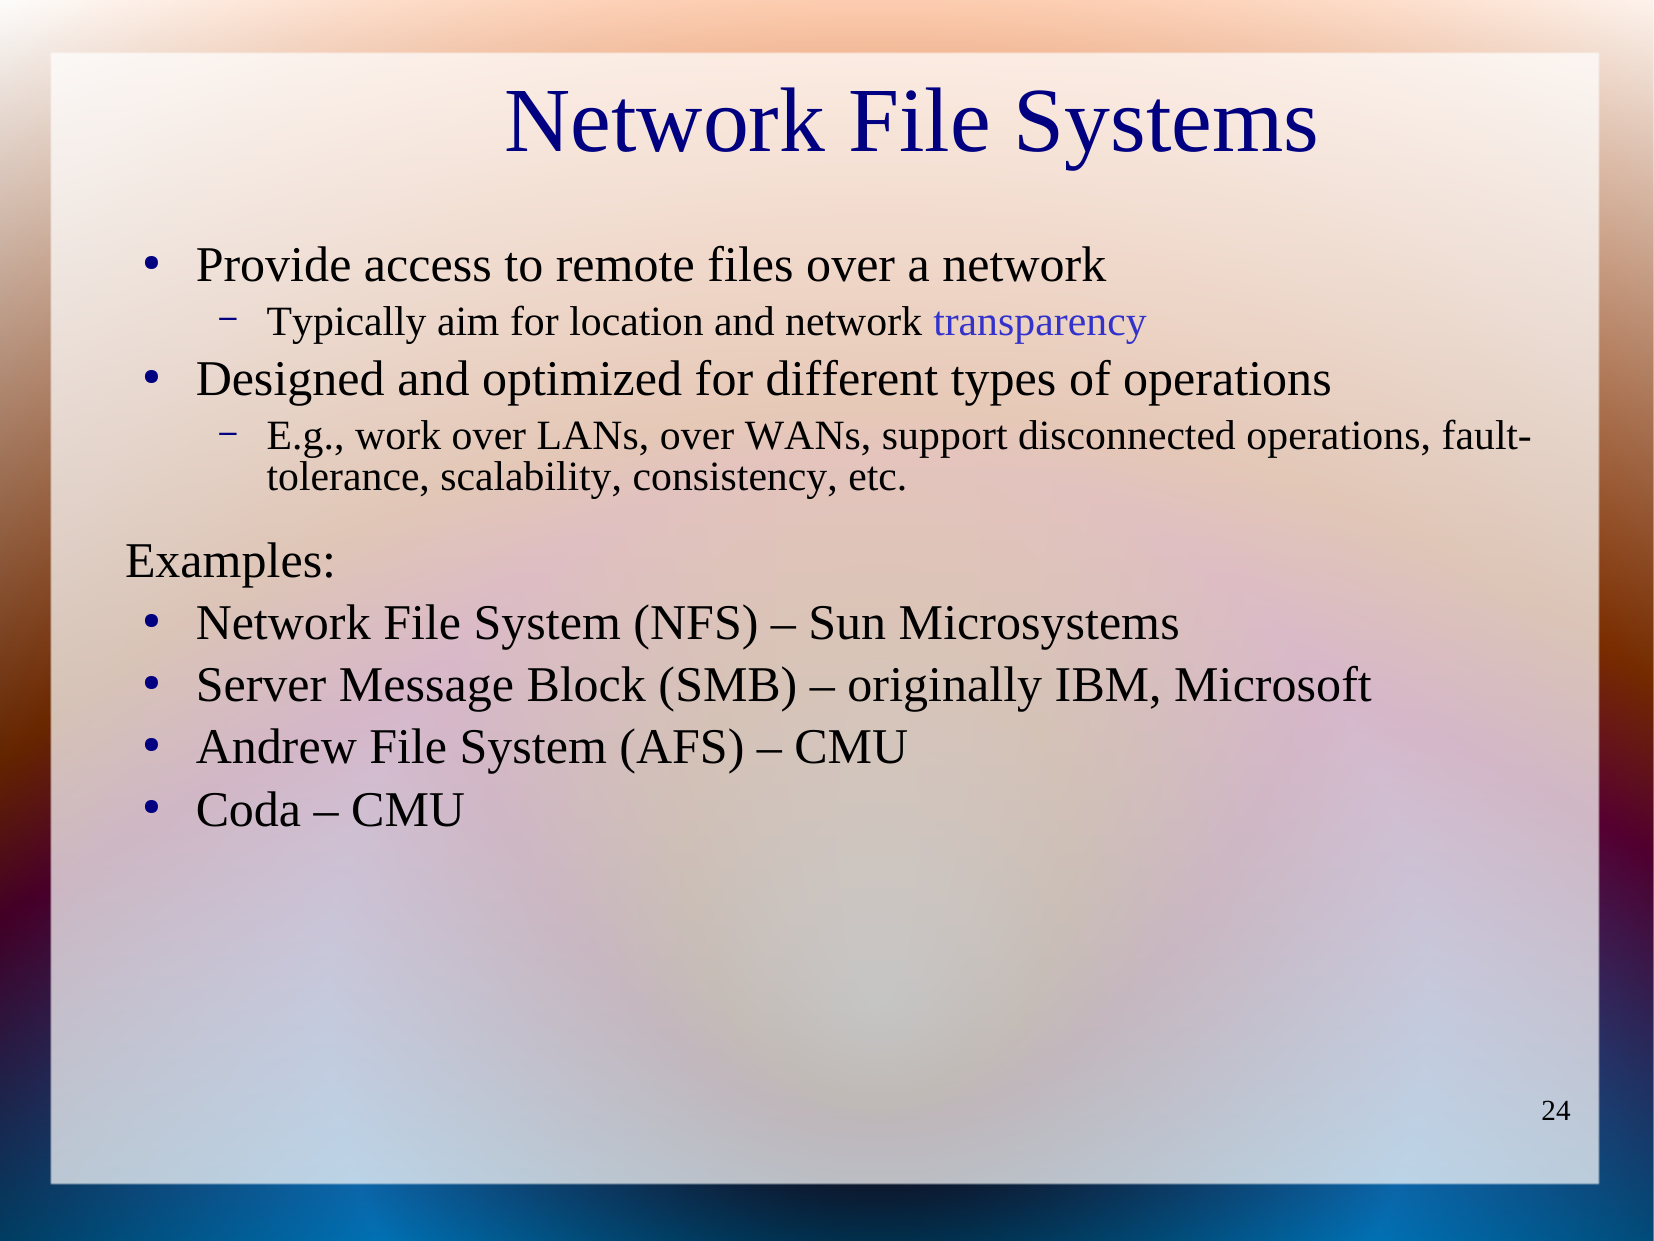

# Network File Systems
Provide access to remote files over a network
Typically aim for location and network transparency
Designed and optimized for different types of operations
E.g., work over LANs, over WANs, support disconnected operations, fault-tolerance, scalability, consistency, etc.
Examples:
Network File System (NFS) – Sun Microsystems
Server Message Block (SMB) – originally IBM, Microsoft
Andrew File System (AFS) – CMU
Coda – CMU
24